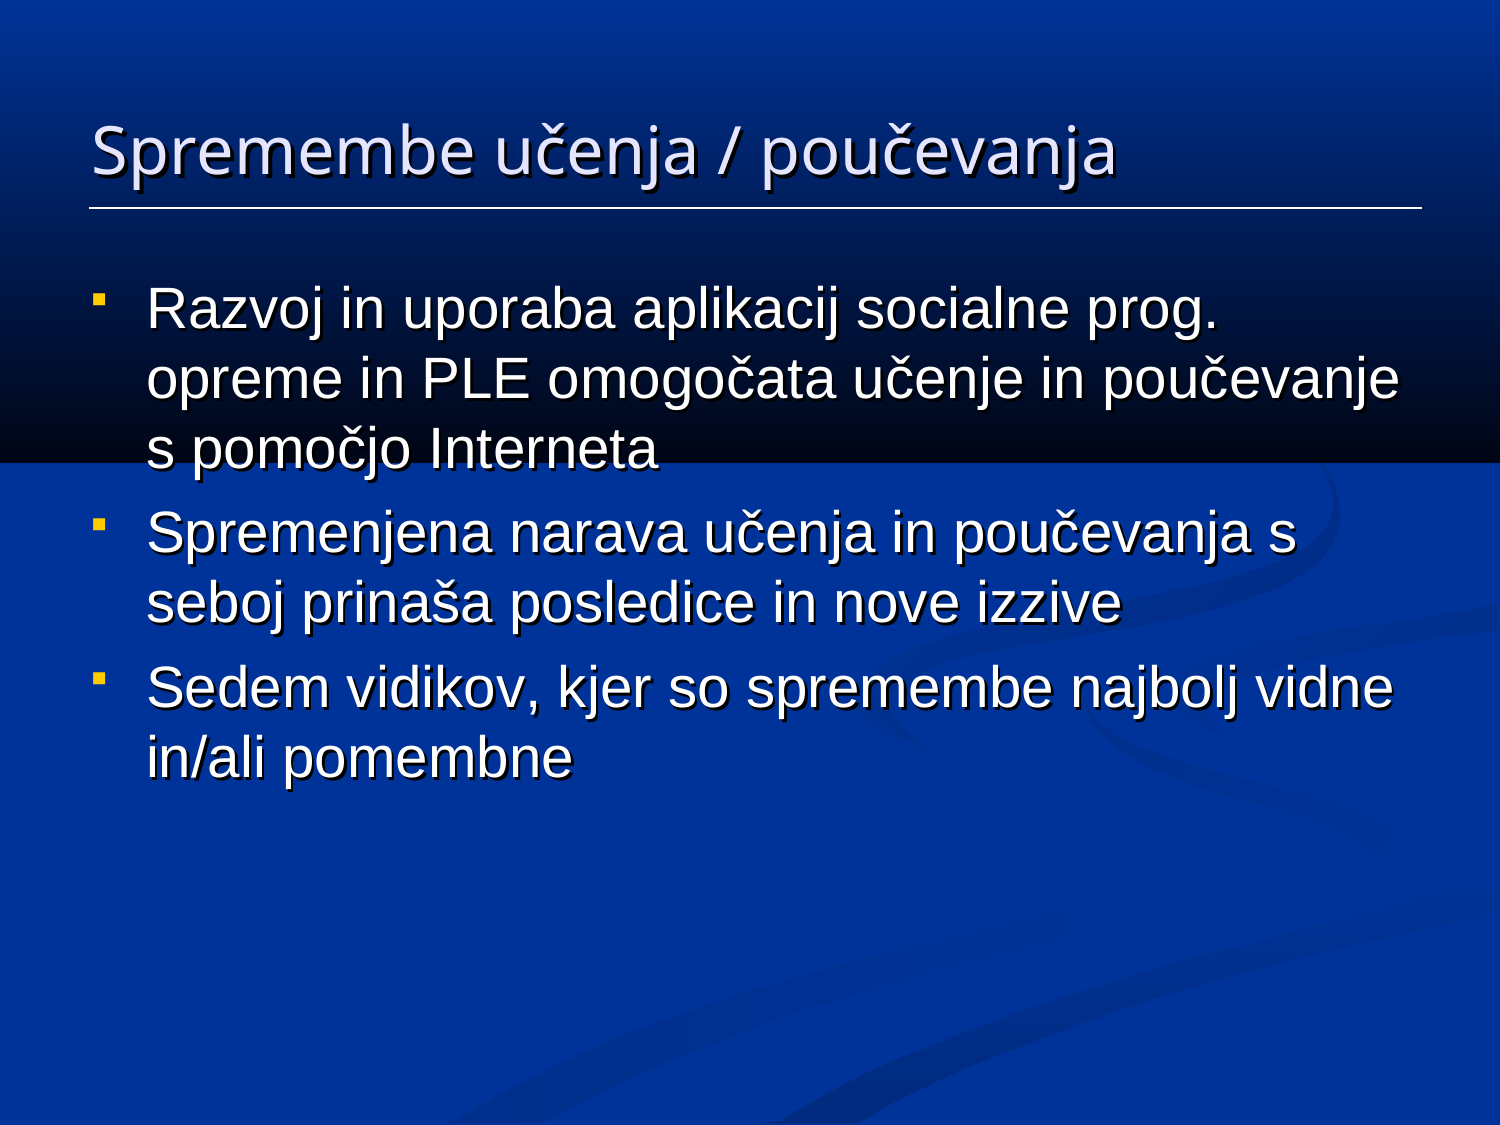

Spremembe učenja / poučevanja
Razvoj in uporaba aplikacij socialne prog. opreme in PLE omogočata učenje in poučevanje s pomočjo Interneta
Spremenjena narava učenja in poučevanja s seboj prinaša posledice in nove izzive
Sedem vidikov, kjer so spremembe najbolj vidne in/ali pomembne